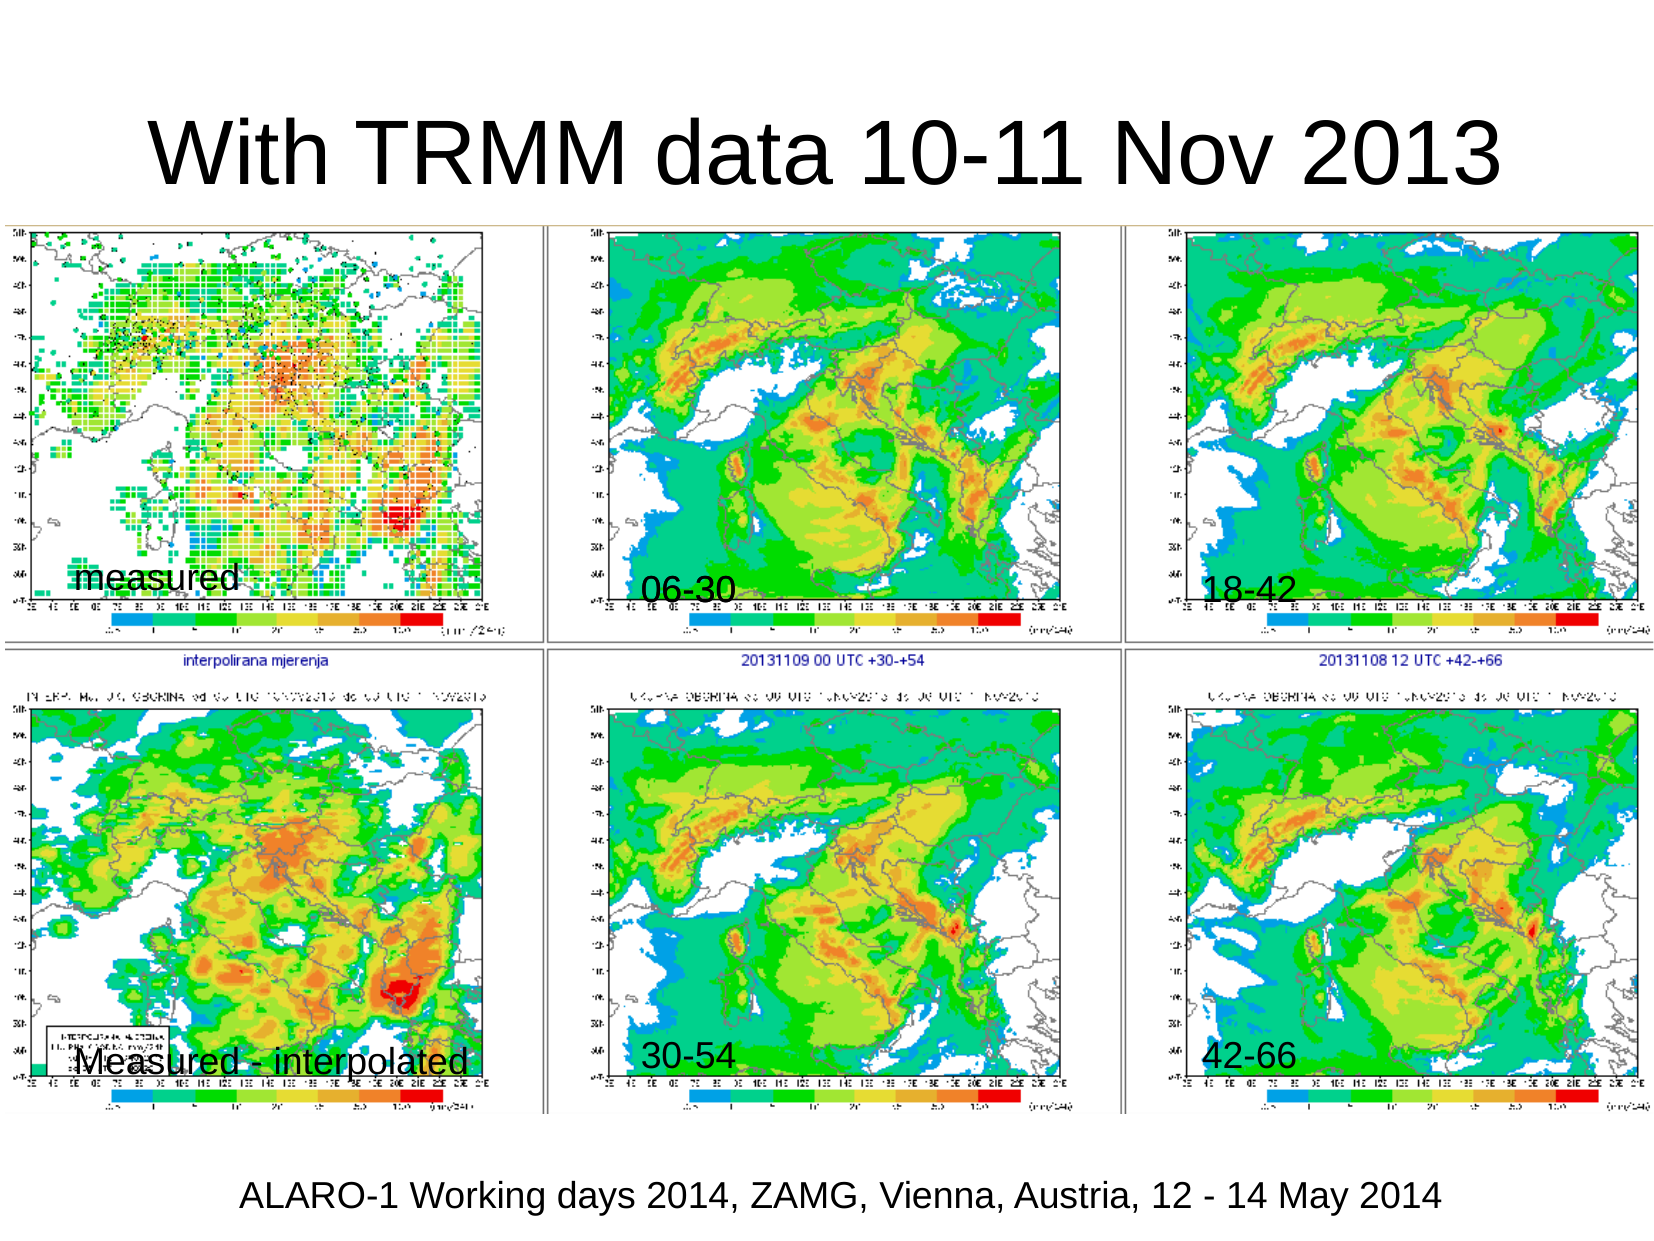

# With TRMM data 10-11 Nov 2013
measured
06-30
06-30
18-42
30-54
42-66
Measured - interpolated
ALARO-1 Working days 2014, ZAMG, Vienna, Austria, 12 - 14 May 2014